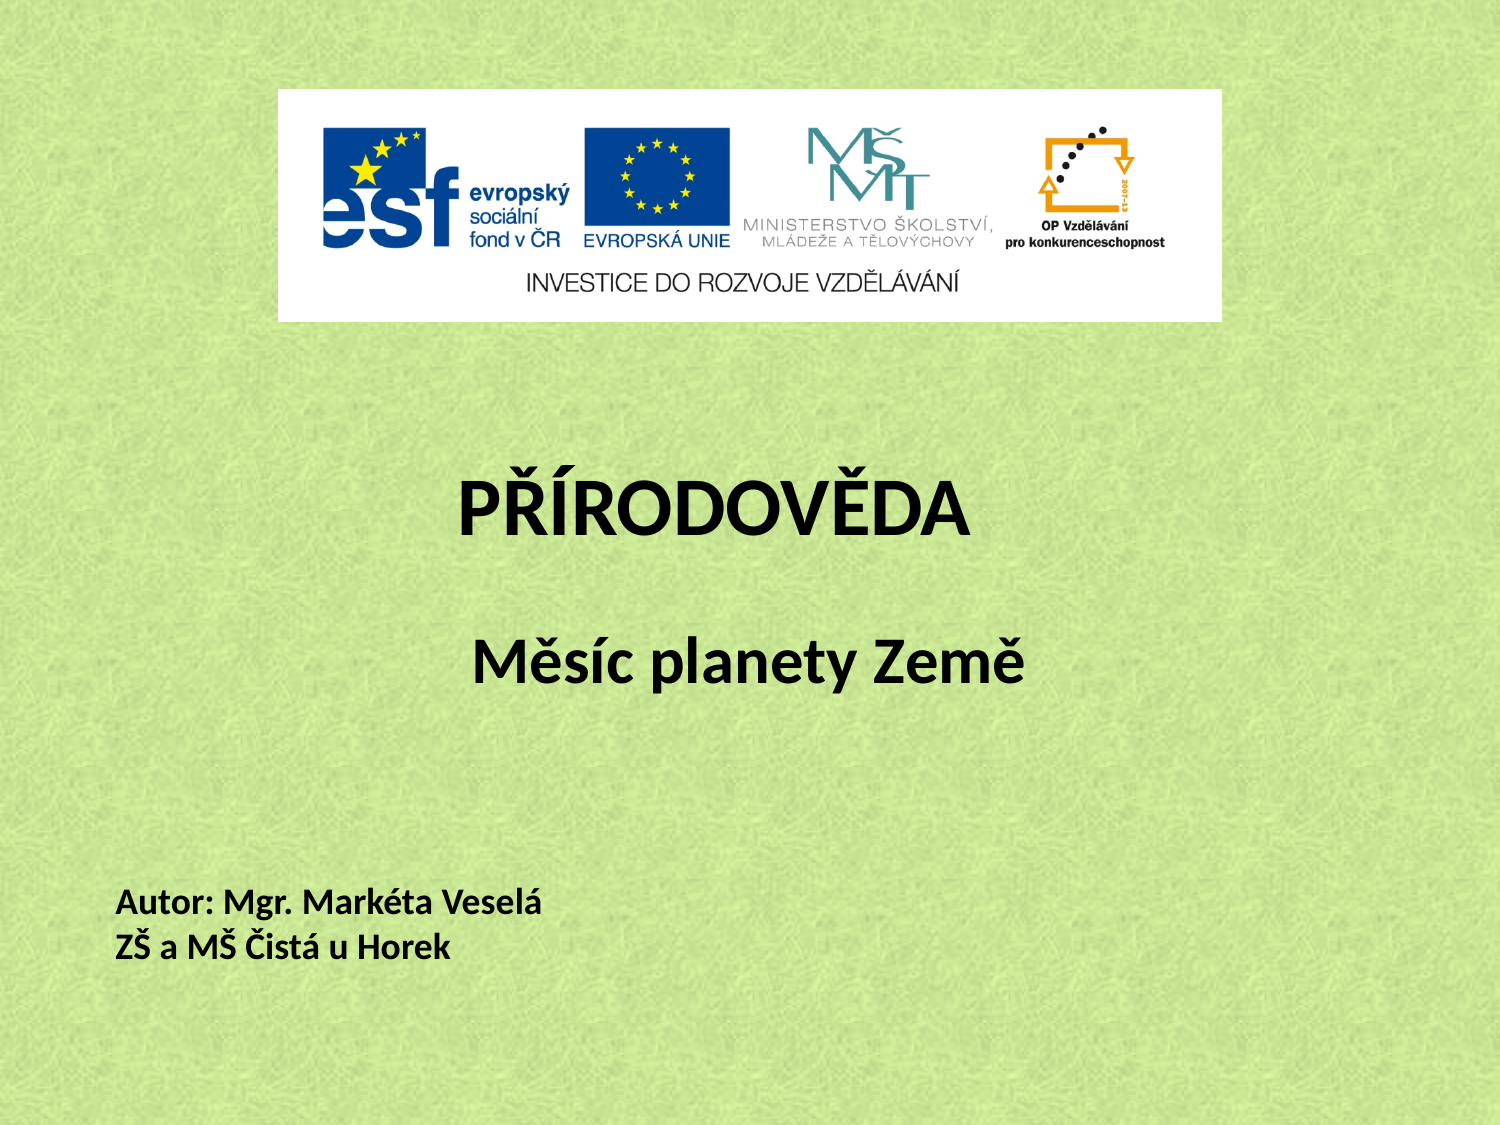

PŘÍRODOVĚDA
 Měsíc planety Země
Autor: Mgr. Markéta Veselá
ZŠ a MŠ Čistá u Horek